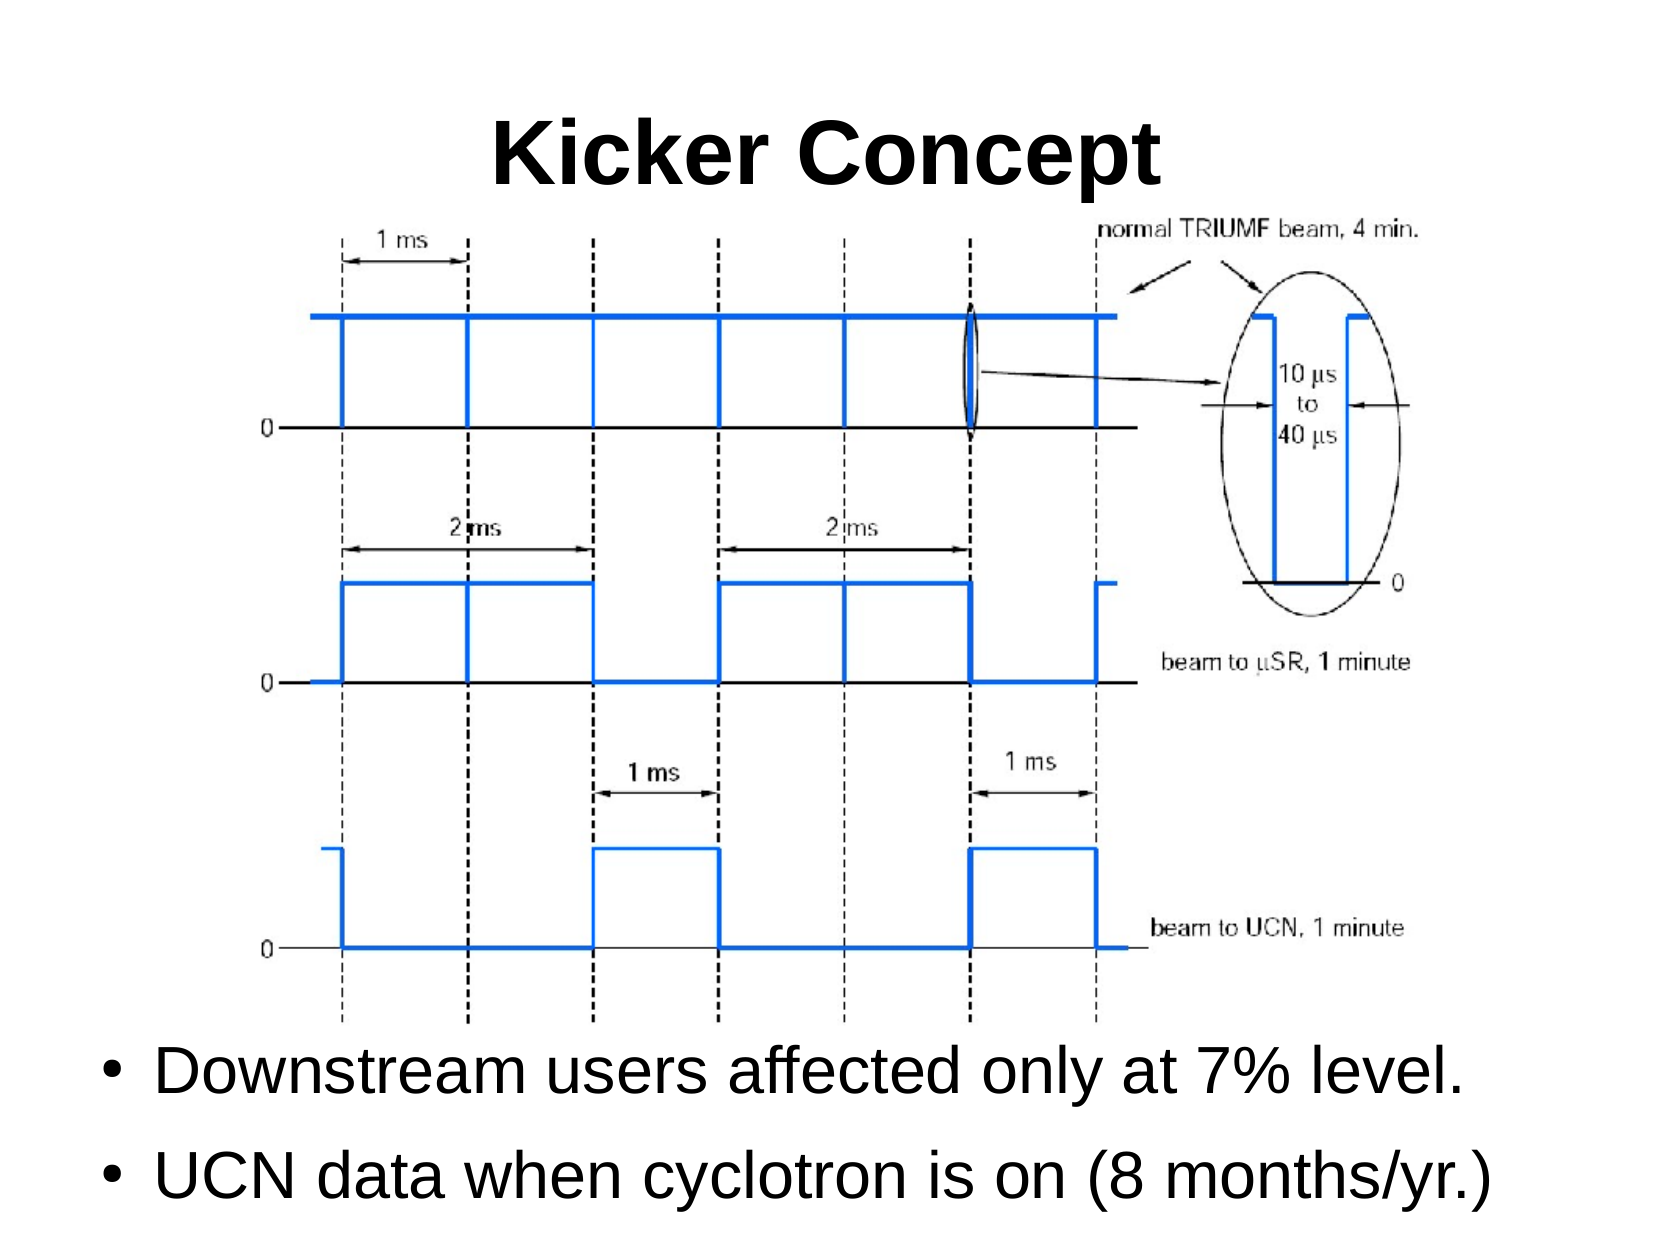

# Kicker Concept
Downstream users affected only at 7% level.
UCN data when cyclotron is on (8 months/yr.)